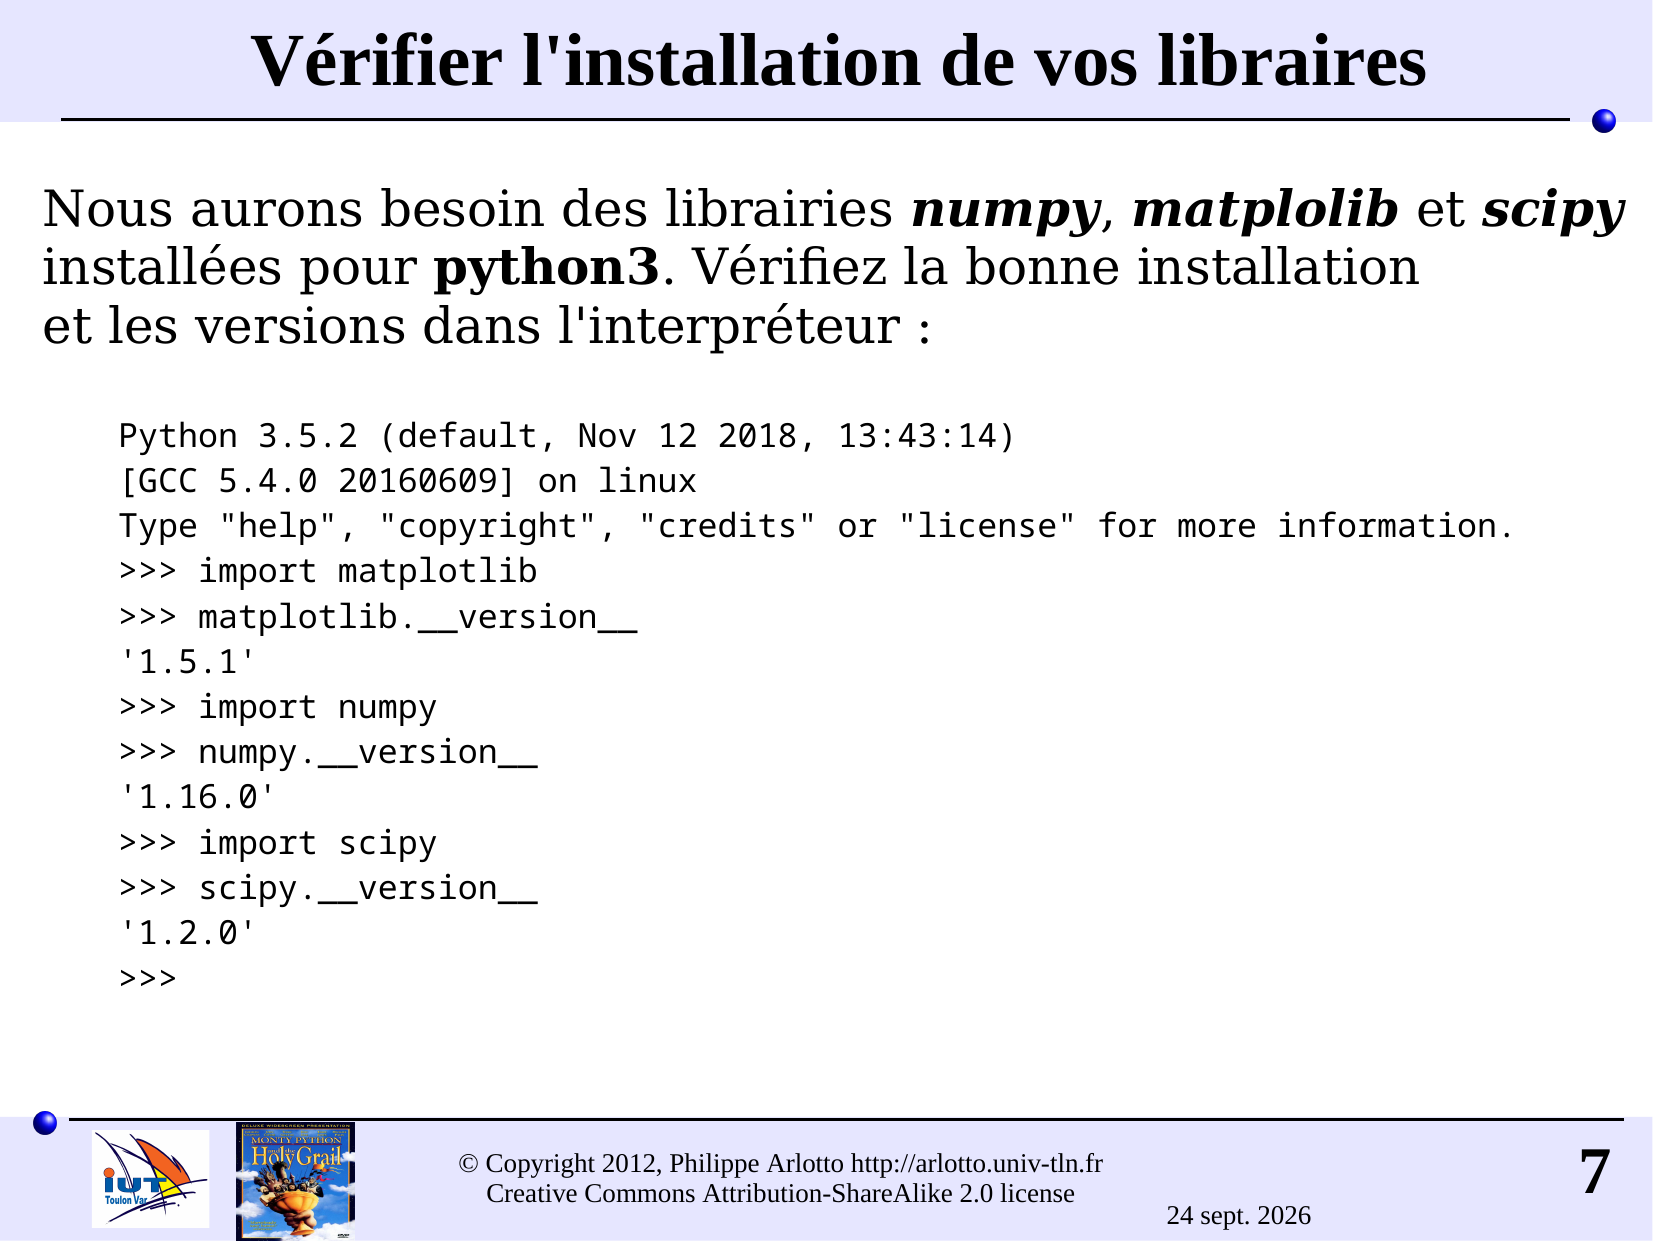

# Vérifier l'installation de vos libraires
Nous aurons besoin des librairies numpy, matplolib et scipy
installées pour python3. Vérifiez la bonne installation
et les versions dans l'interpréteur :
Python 3.5.2 (default, Nov 12 2018, 13:43:14)
[GCC 5.4.0 20160609] on linux
Type "help", "copyright", "credits" or "license" for more information.
>>> import matplotlib
>>> matplotlib.__version__
'1.5.1'
>>> import numpy
>>> numpy.__version__
'1.16.0'
>>> import scipy
>>> scipy.__version__
'1.2.0'
>>>